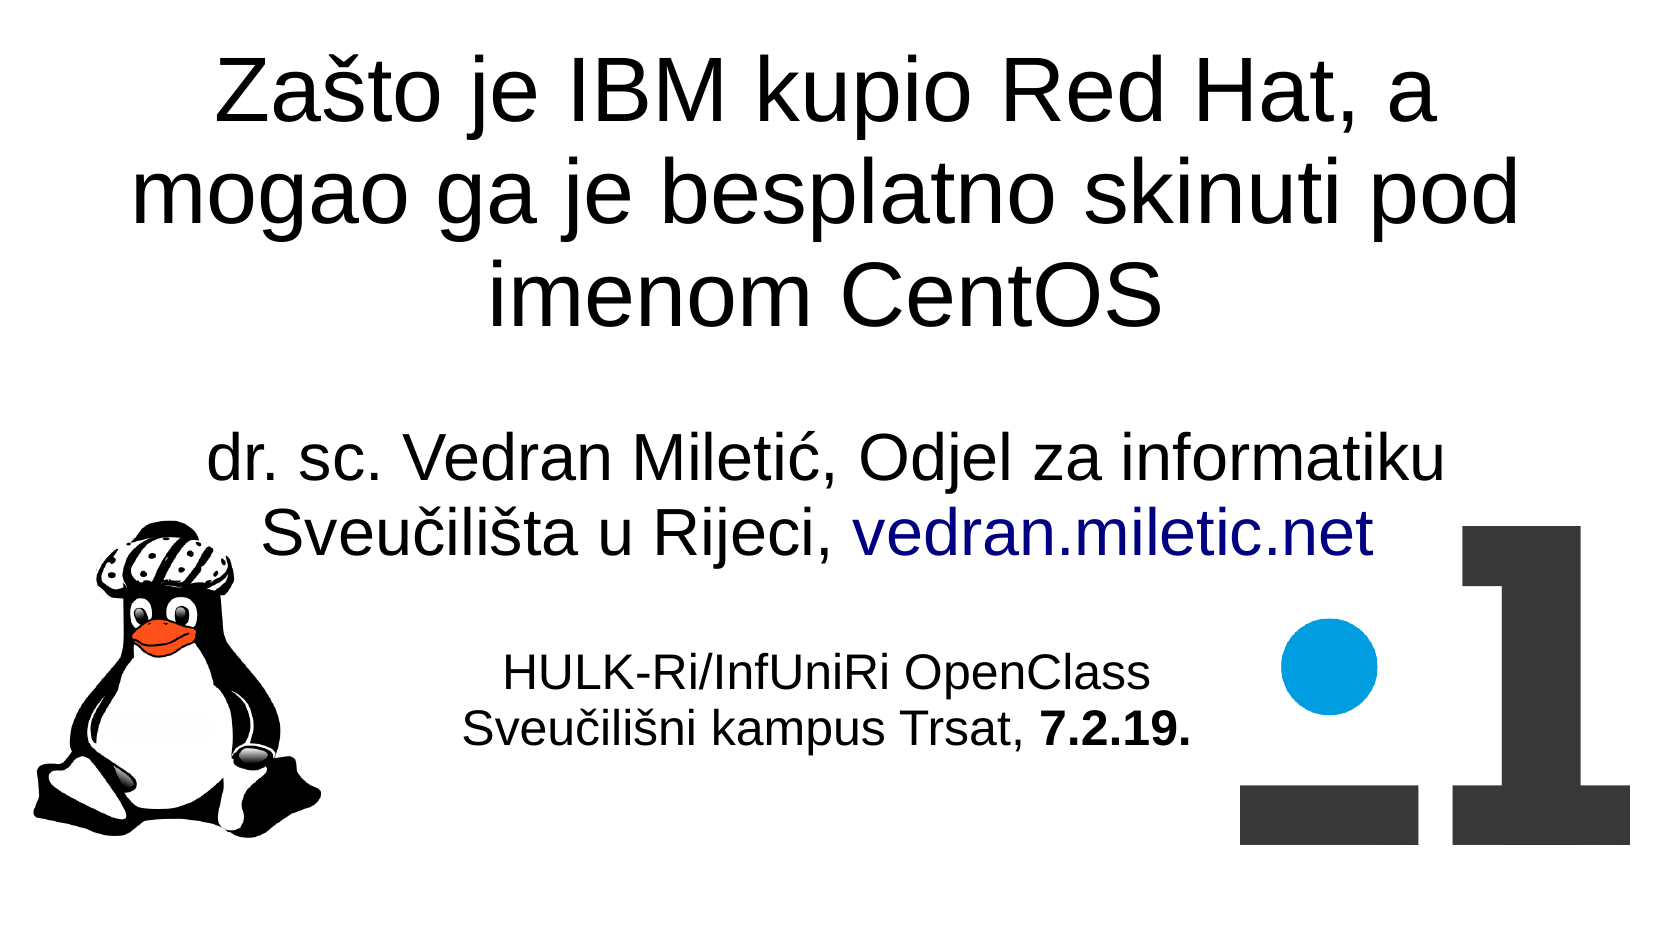

# Zašto je IBM kupio Red Hat, a mogao ga je besplatno skinuti pod imenom CentOS
dr. sc. Vedran Miletić, Odjel za informatiku Sveučilišta u Rijeci, vedran.miletic.net
HULK-Ri/InfUniRi OpenClass
Sveučilišni kampus Trsat, 7.2.19.